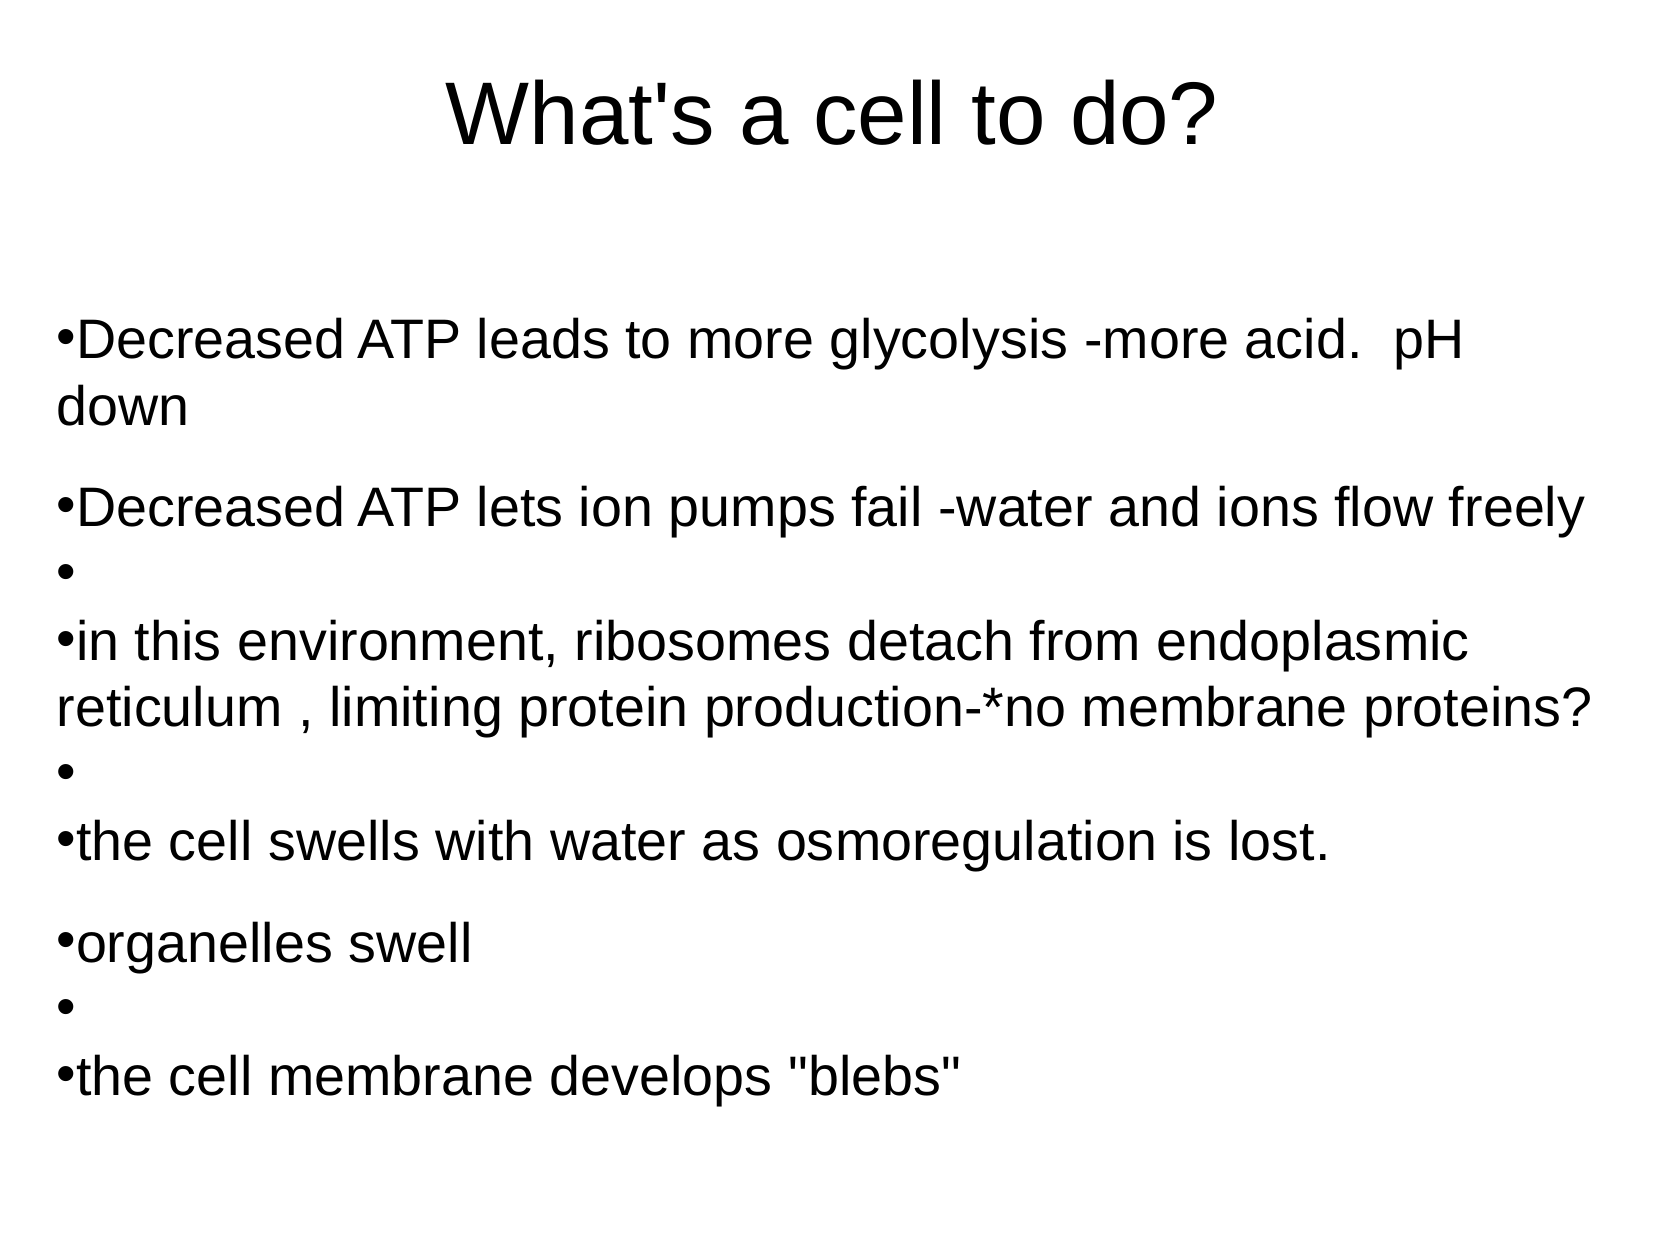

# What's a cell to do?
Decreased ATP leads to more glycolysis -more acid.  pH down
Decreased ATP lets ion pumps fail -water and ions flow freely
in this environment, ribosomes detach from endoplasmic reticulum , limiting protein production-*no membrane proteins?
the cell swells with water as osmoregulation is lost.
organelles swell
the cell membrane develops "blebs"